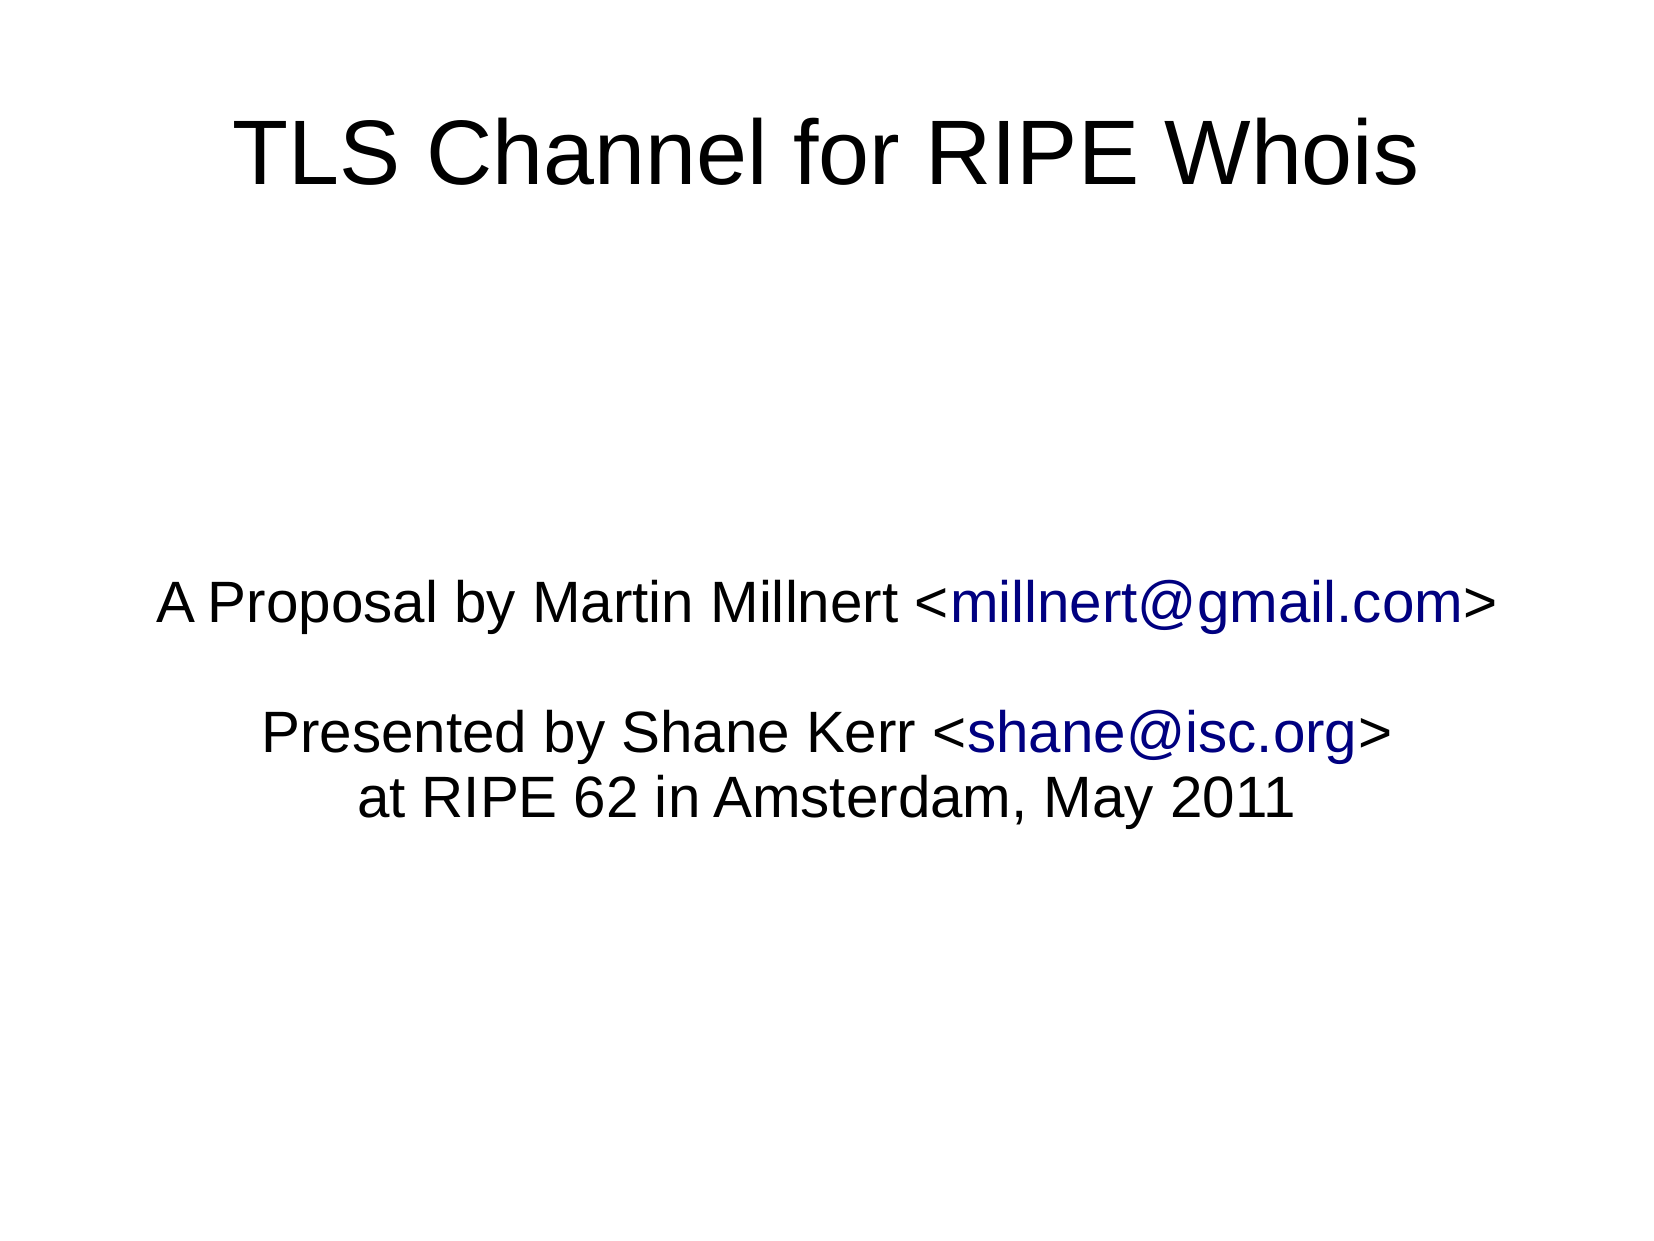

# TLS Channel for RIPE Whois
A Proposal by Martin Millnert <millnert@gmail.com>
Presented by Shane Kerr <shane@isc.org>
at RIPE 62 in Amsterdam, May 2011